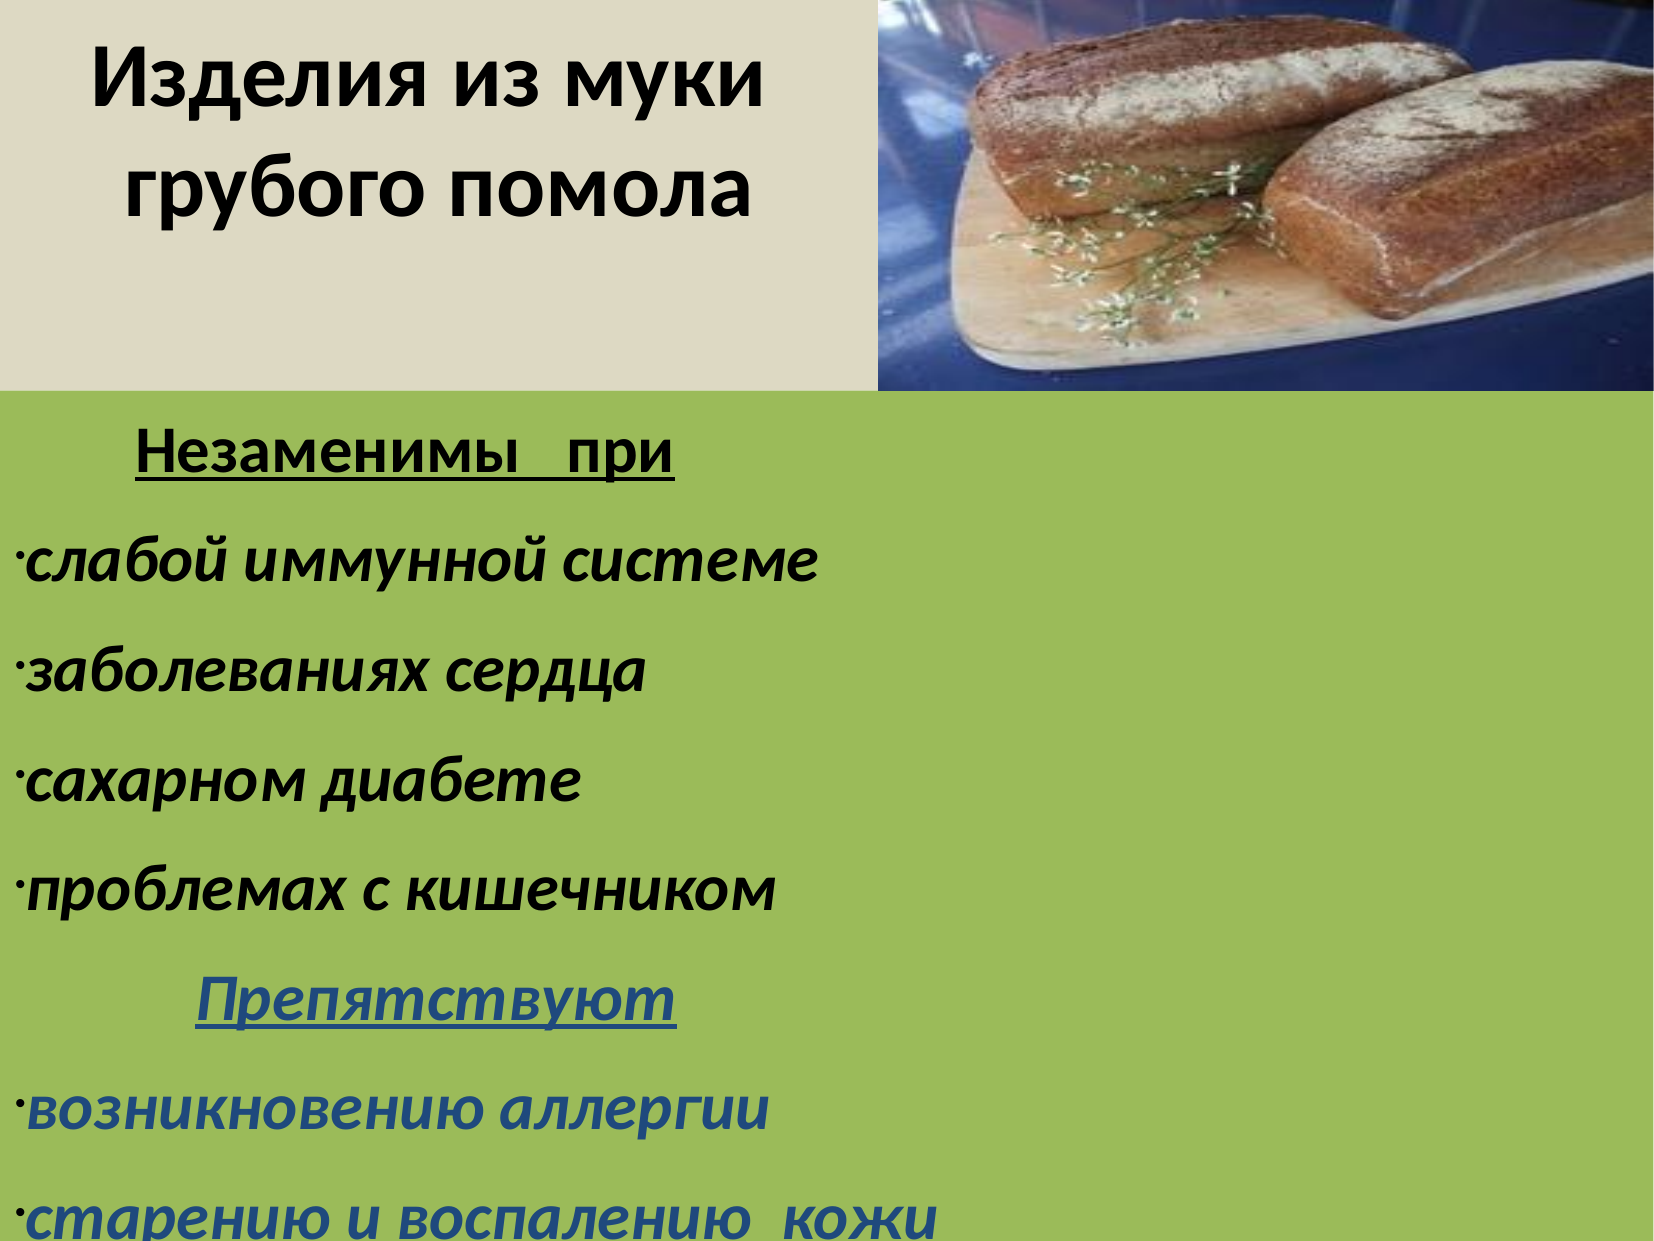

# Изделия из муки грубого помола
 Незаменимы при
слабой иммунной системе
заболеваниях сердца
сахарном диабете
проблемах с кишечником
 Препятствуют
возникновению аллергии
старению и воспалению кожи